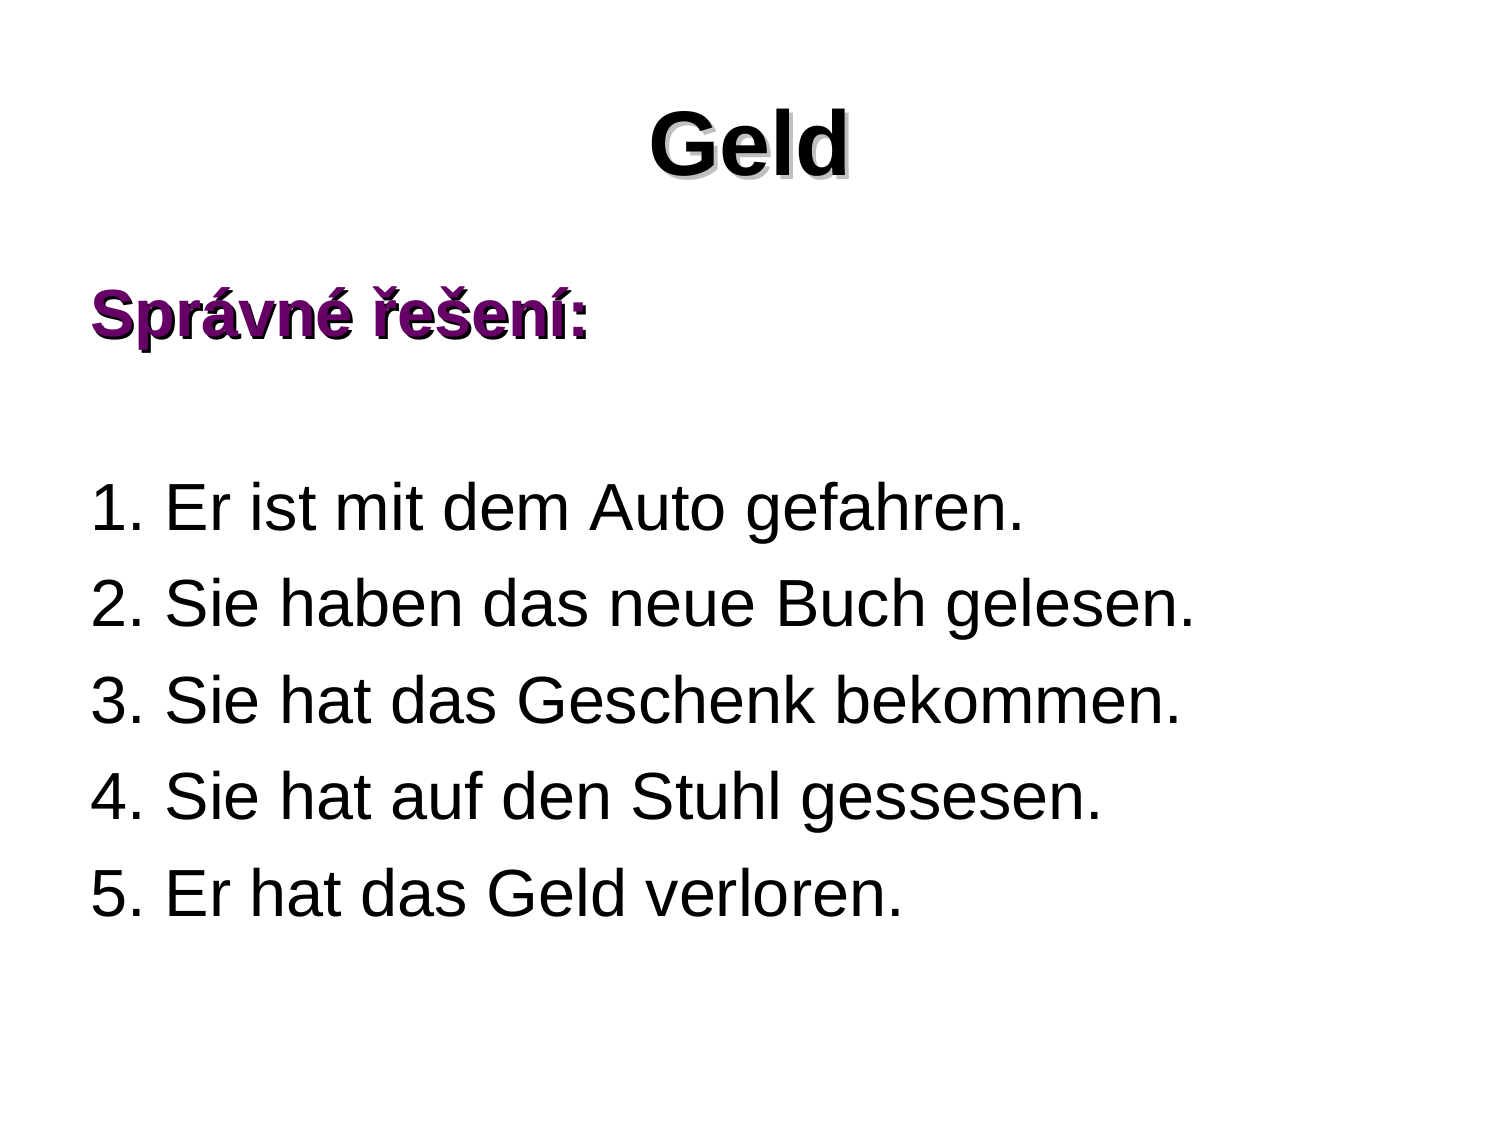

# Geld
Správné řešení:
 Er ist mit dem Auto gefahren.
 Sie haben das neue Buch gelesen.
 Sie hat das Geschenk bekommen.
 Sie hat auf den Stuhl gessesen.
 Er hat das Geld verloren.